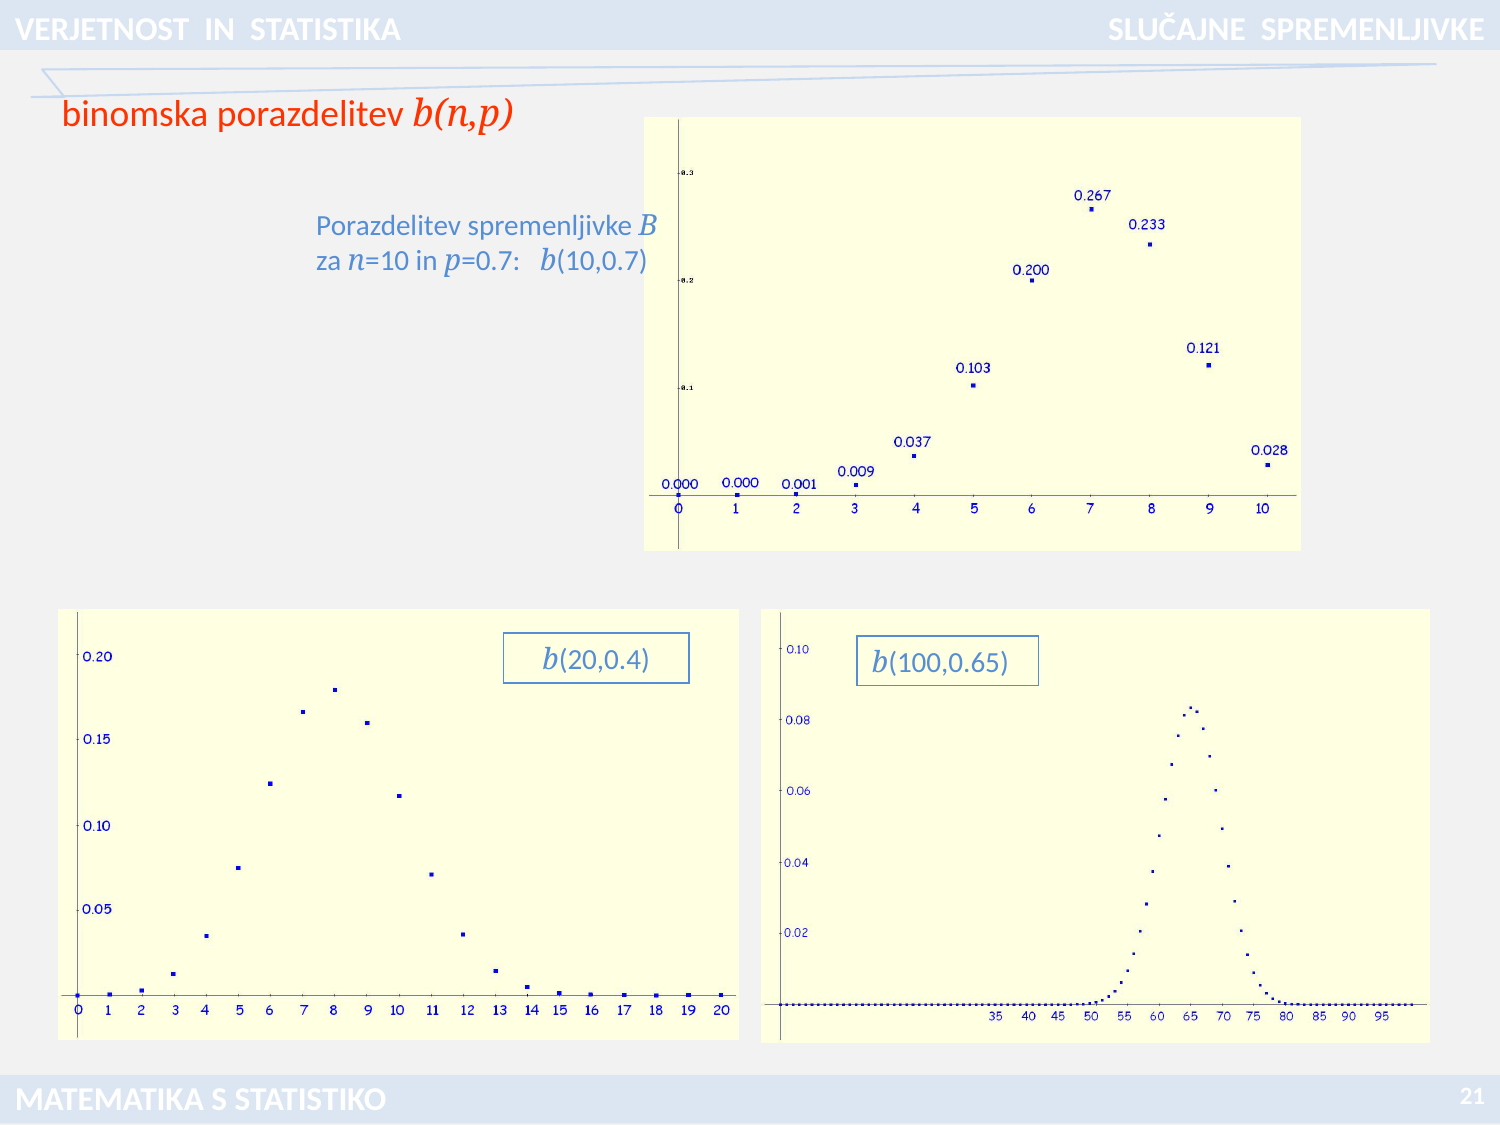

VERJETNOST IN STATISTIKA
SLUČAJNE SPREMENLJIVKE
binomska porazdelitev b(n,p)
Porazdelitev spremenljivke B za n=10 in p=0.7: b(10,0.7)
b(20,0.4)
b(100,0.65)
MATEMATIKA S STATISTIKO